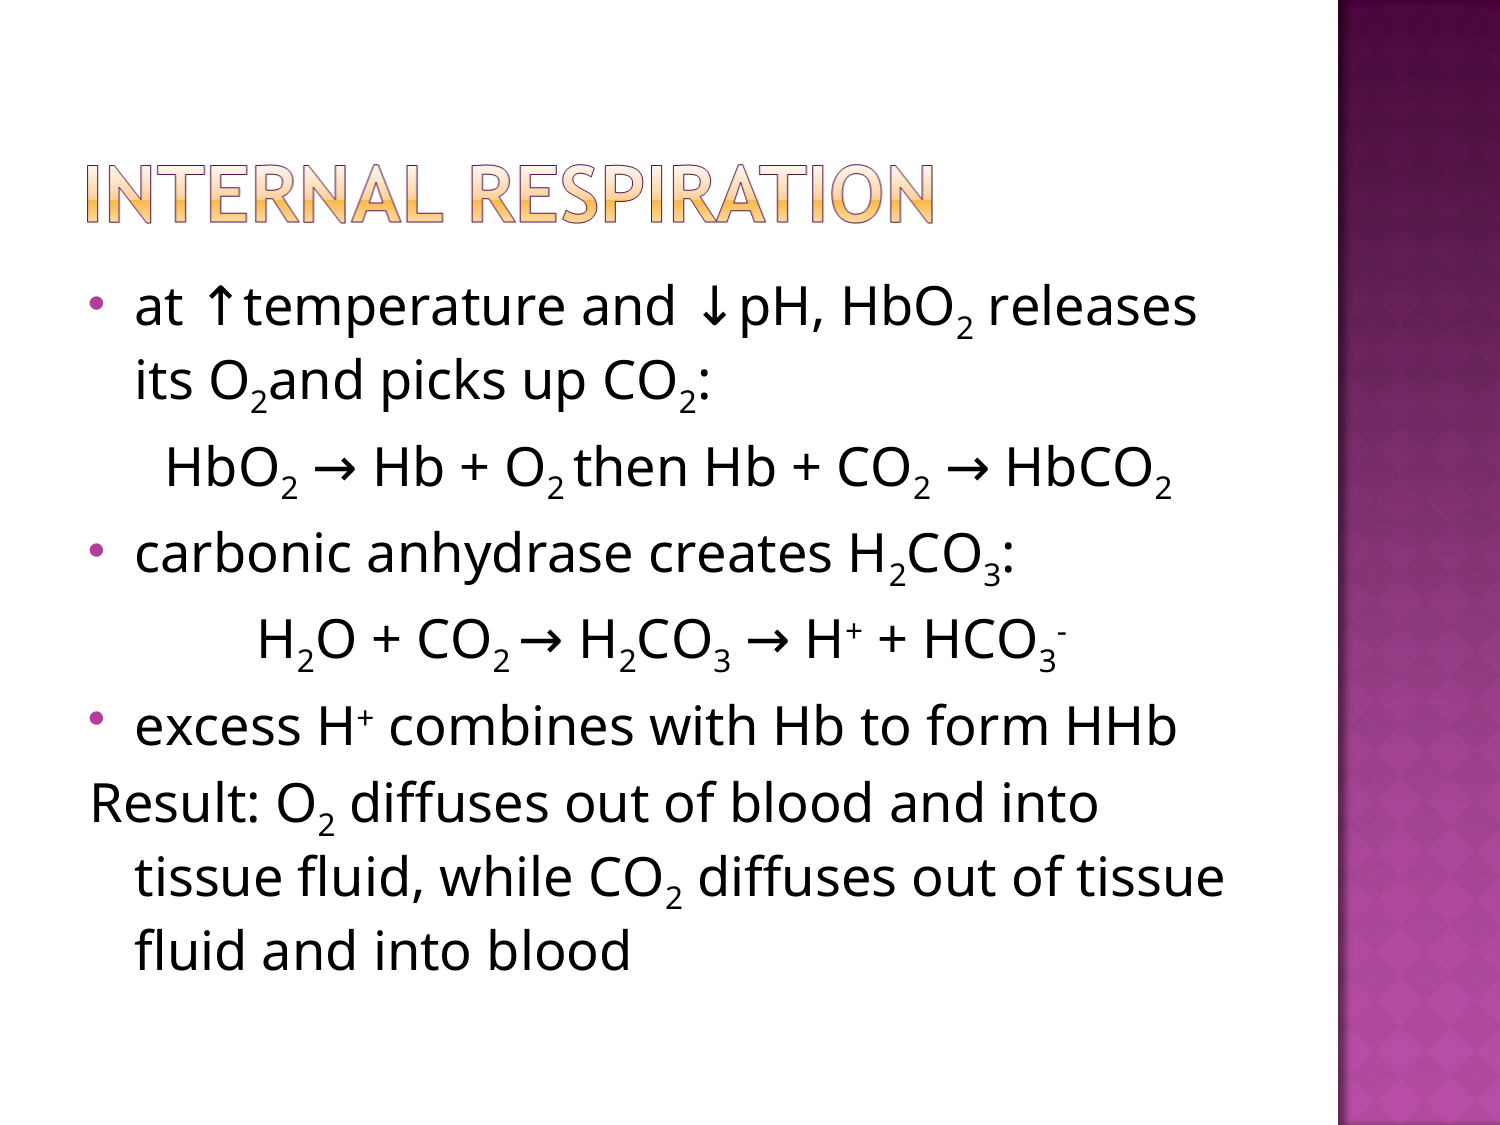

# at ↑temperature and ↓pH, HbO2 releases its O2and picks up CO2:
HbO2 → Hb + O2 then Hb + CO2 → HbCO2
carbonic anhydrase creates H2CO3:
H2O + CO2 → H2CO3 → H+ + HCO3-
excess H+ combines with Hb to form HHb
Result: O2 diffuses out of blood and into tissue fluid, while CO2 diffuses out of tissue fluid and into blood